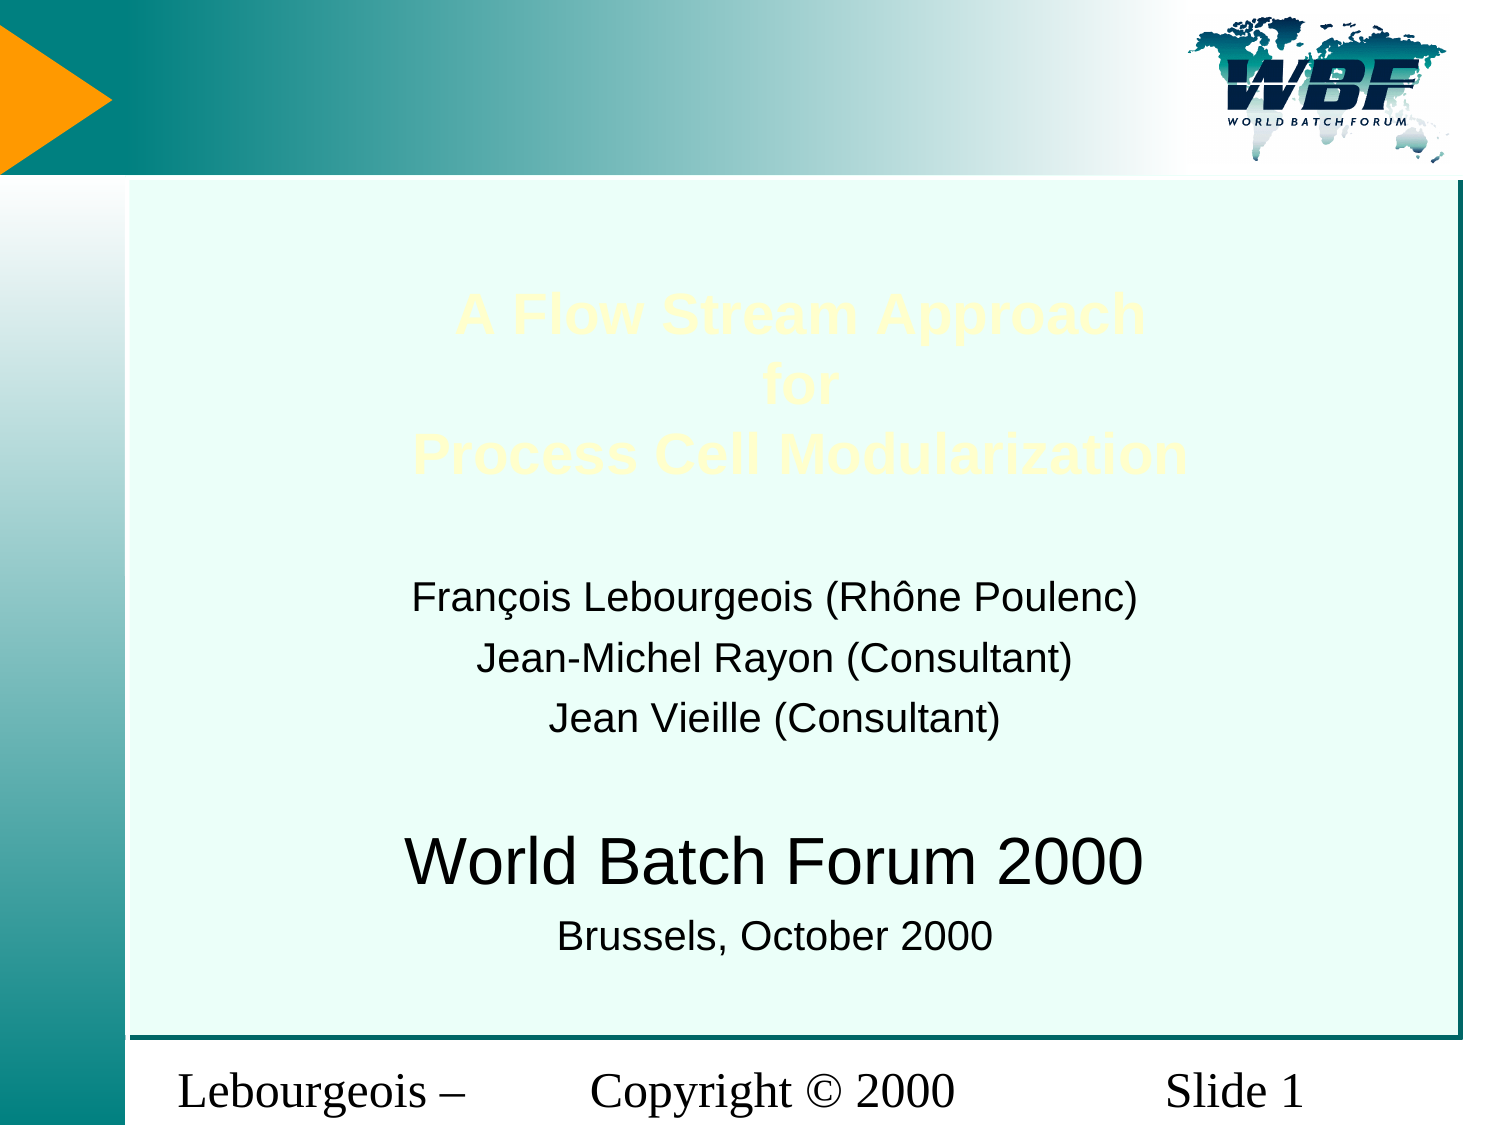

# A Flow Stream Approach for Process Cell Modularization
François Lebourgeois (Rhône Poulenc)
Jean-Michel Rayon (Consultant)
Jean Vieille (Consultant)
World Batch Forum 2000
Brussels, October 2000
1